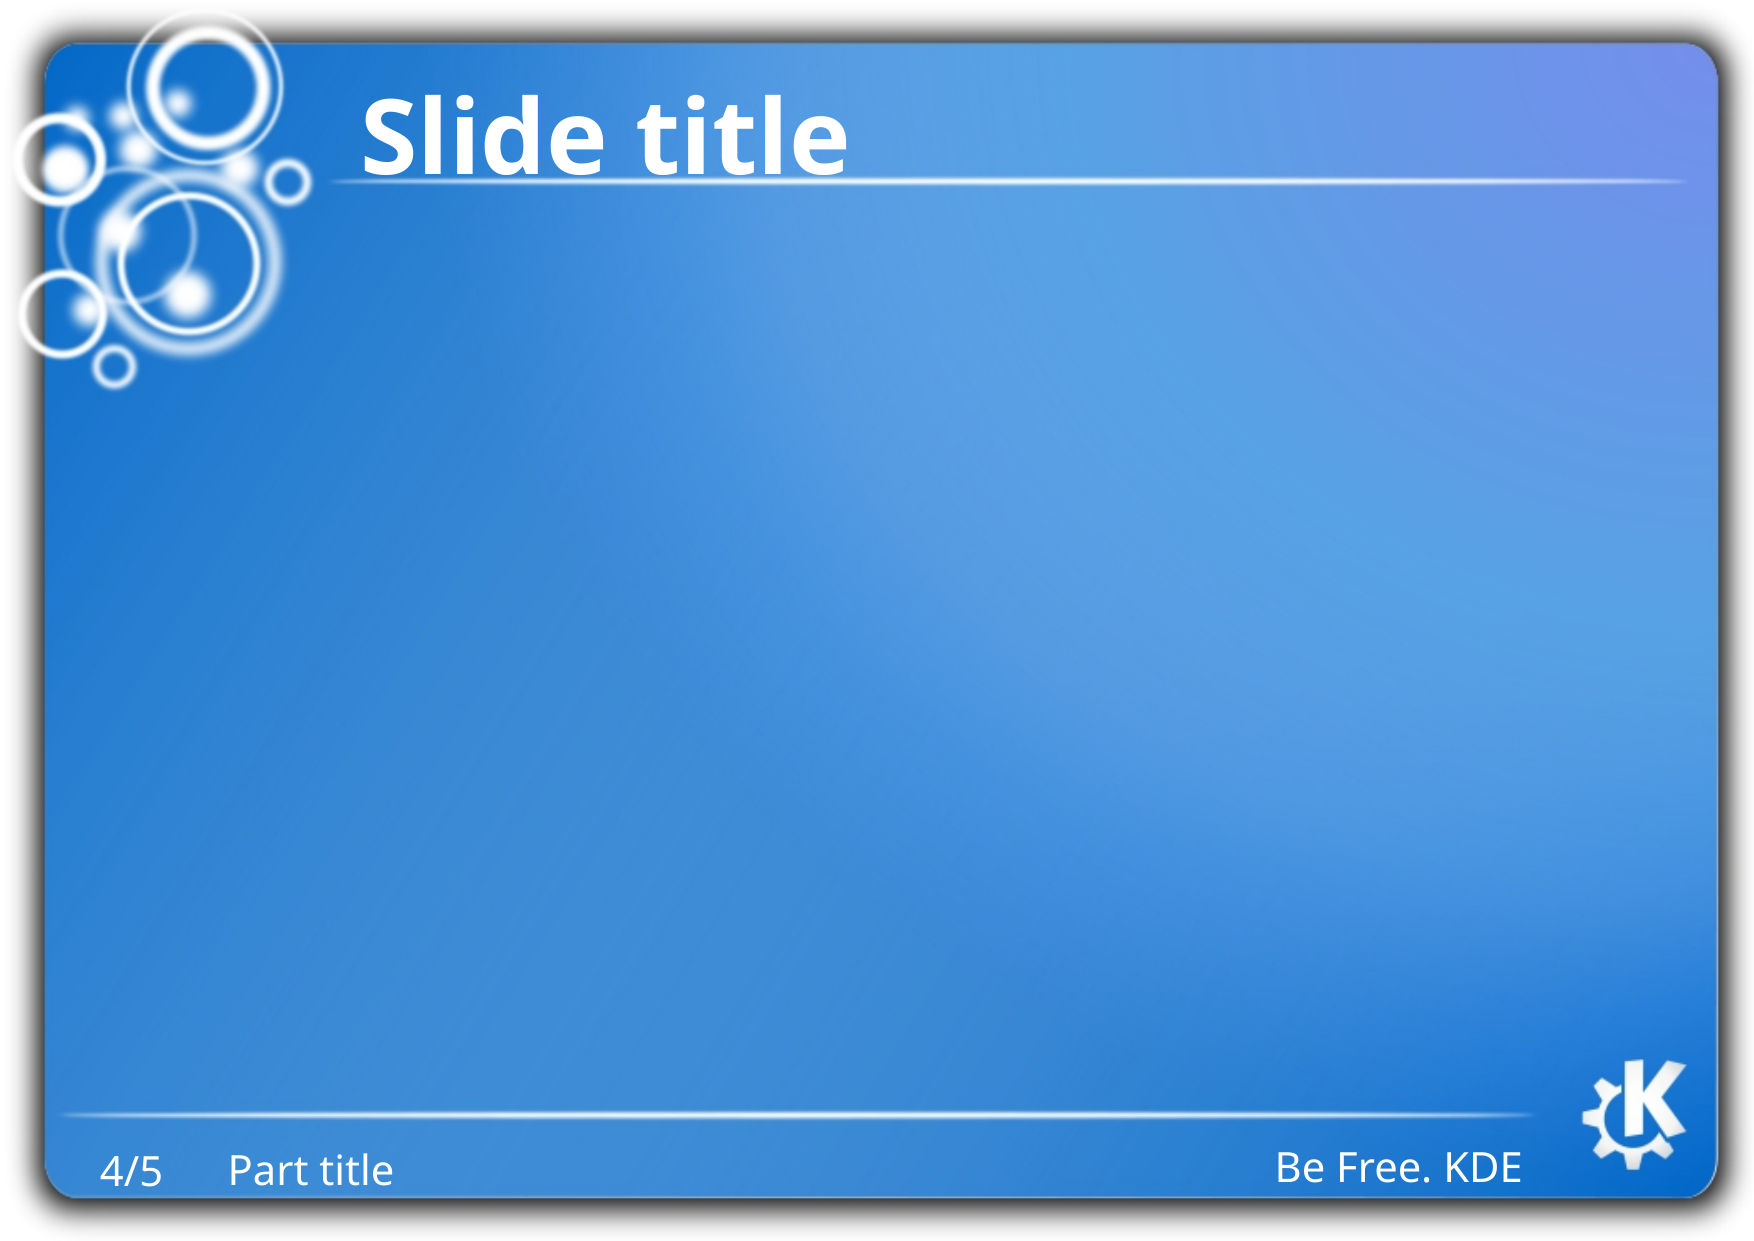

Slide title
Be Free. KDE
Part title